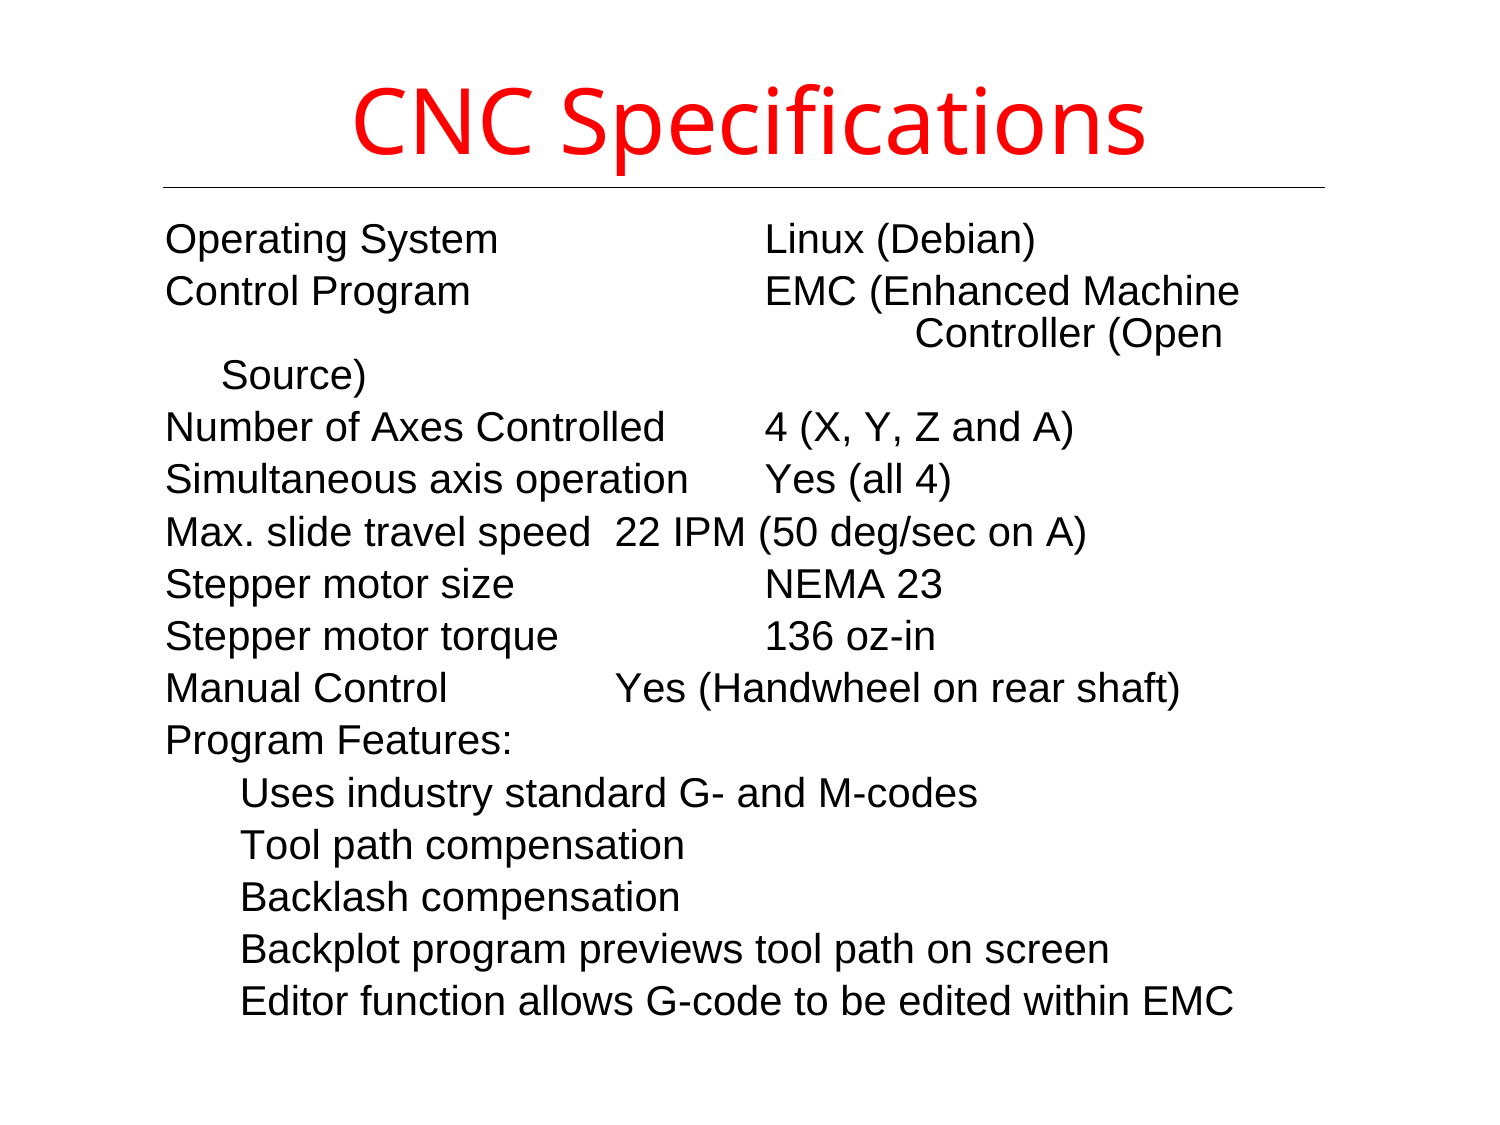

# CNC Specifications
Operating System		Linux (Debian)
Control Program		EMC (Enhanced Machine 					Controller (Open Source)
Number of Axes Controlled	4 (X, Y, Z and A)
Simultaneous axis operation	Yes (all 4)
Max. slide travel speed	22 IPM (50 deg/sec on A)
Stepper motor size		NEMA 23
Stepper motor torque		136 oz-in
Manual Control		Yes (Handwheel on rear shaft)
Program Features:
Uses industry standard G- and M-codes
Tool path compensation
Backlash compensation
Backplot program previews tool path on screen
Editor function allows G-code to be edited within EMC